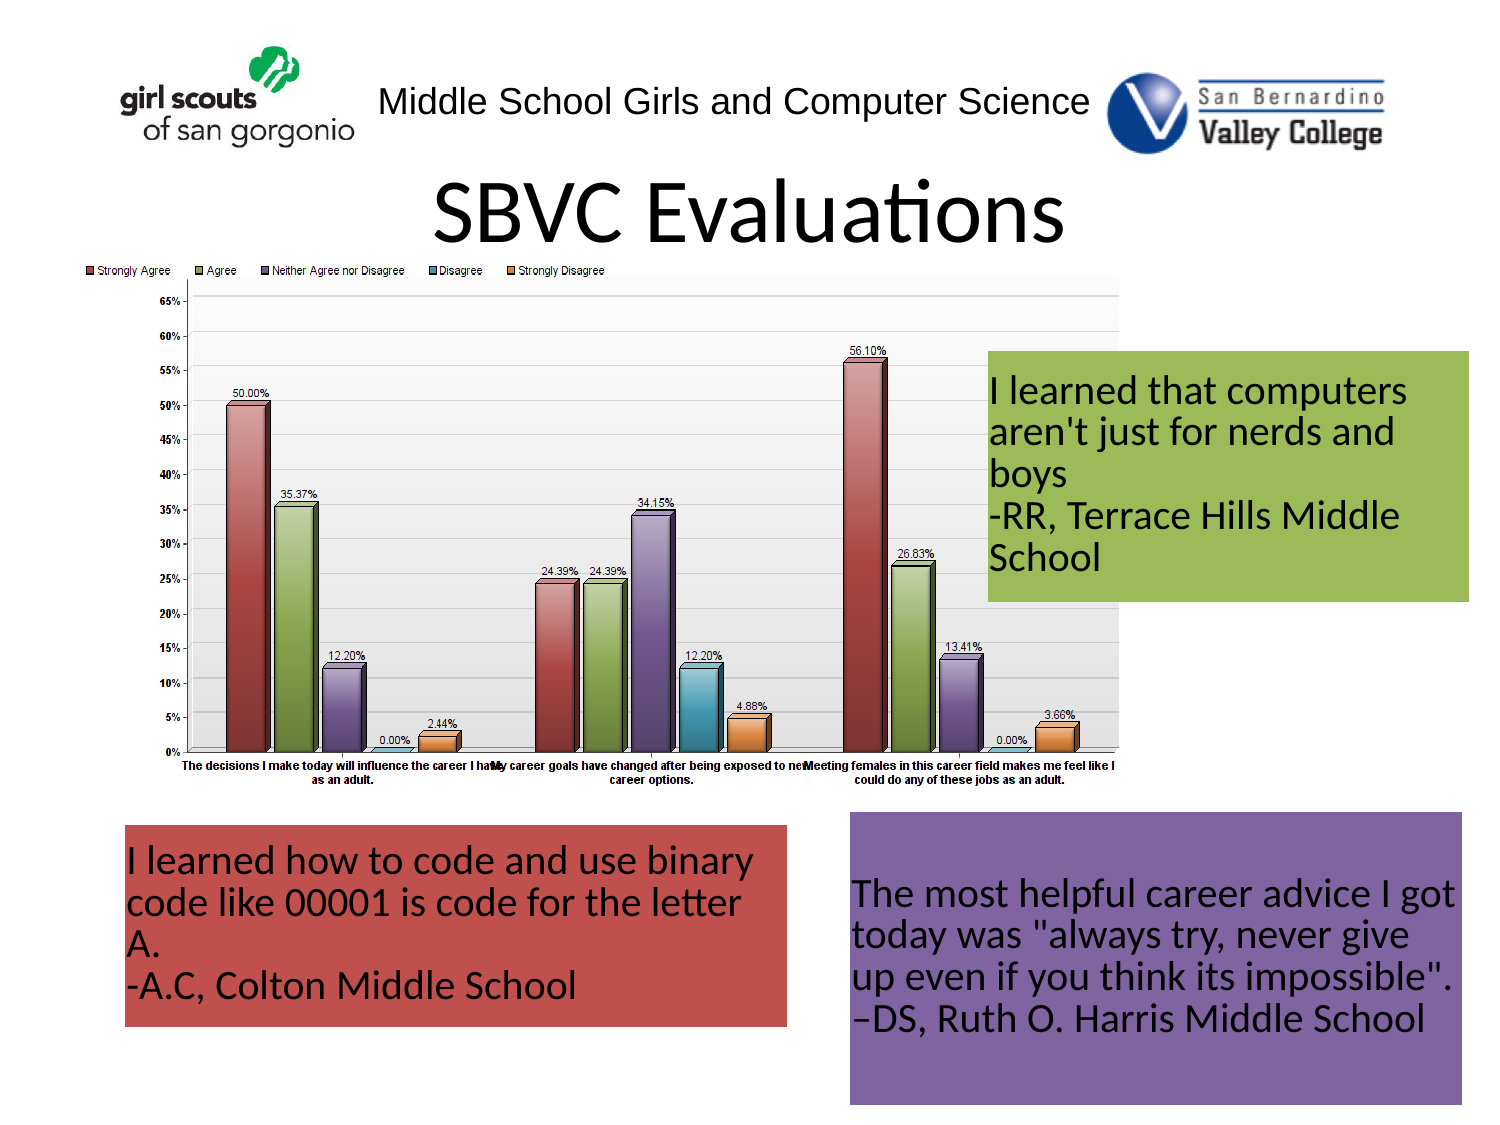

# SBVC Evaluations
| I learned that computers aren't just for nerds and boys -RR, Terrace Hills Middle School |
| --- |
| The most helpful career advice I got today was "always try, never give up even if you think its impossible". –DS, Ruth O. Harris Middle School |
| --- |
| I learned how to code and use binary code like 00001 is code for the letter A. -A.C, Colton Middle School |
| --- |